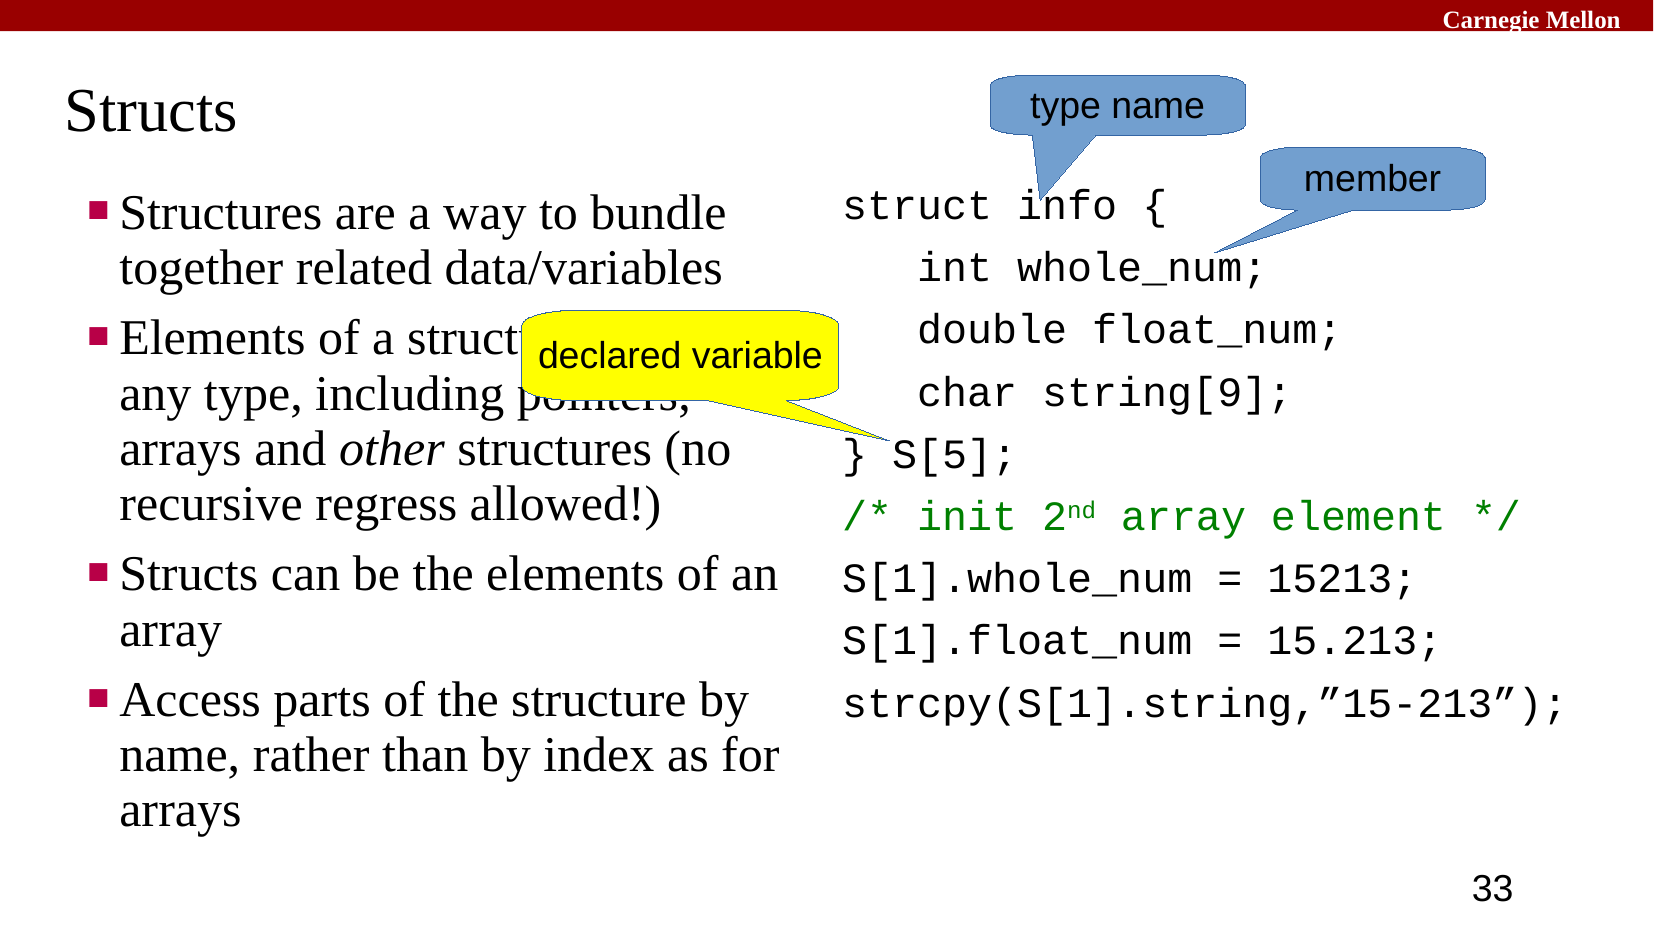

# Structs
type name
member
Structures are a way to bundle together related data/variables
Elements of a structure may be of any type, including pointers, arrays and other structures (no recursive regress allowed!)
Structs can be the elements of an array
Access parts of the structure by name, rather than by index as for arrays
struct info {
 int whole_num;
 double float_num;
 char string[9];
} S[5];
/* init 2nd array element */
S[1].whole_num = 15213;
S[1].float_num = 15.213;
strcpy(S[1].string,”15-213”);
declared variable